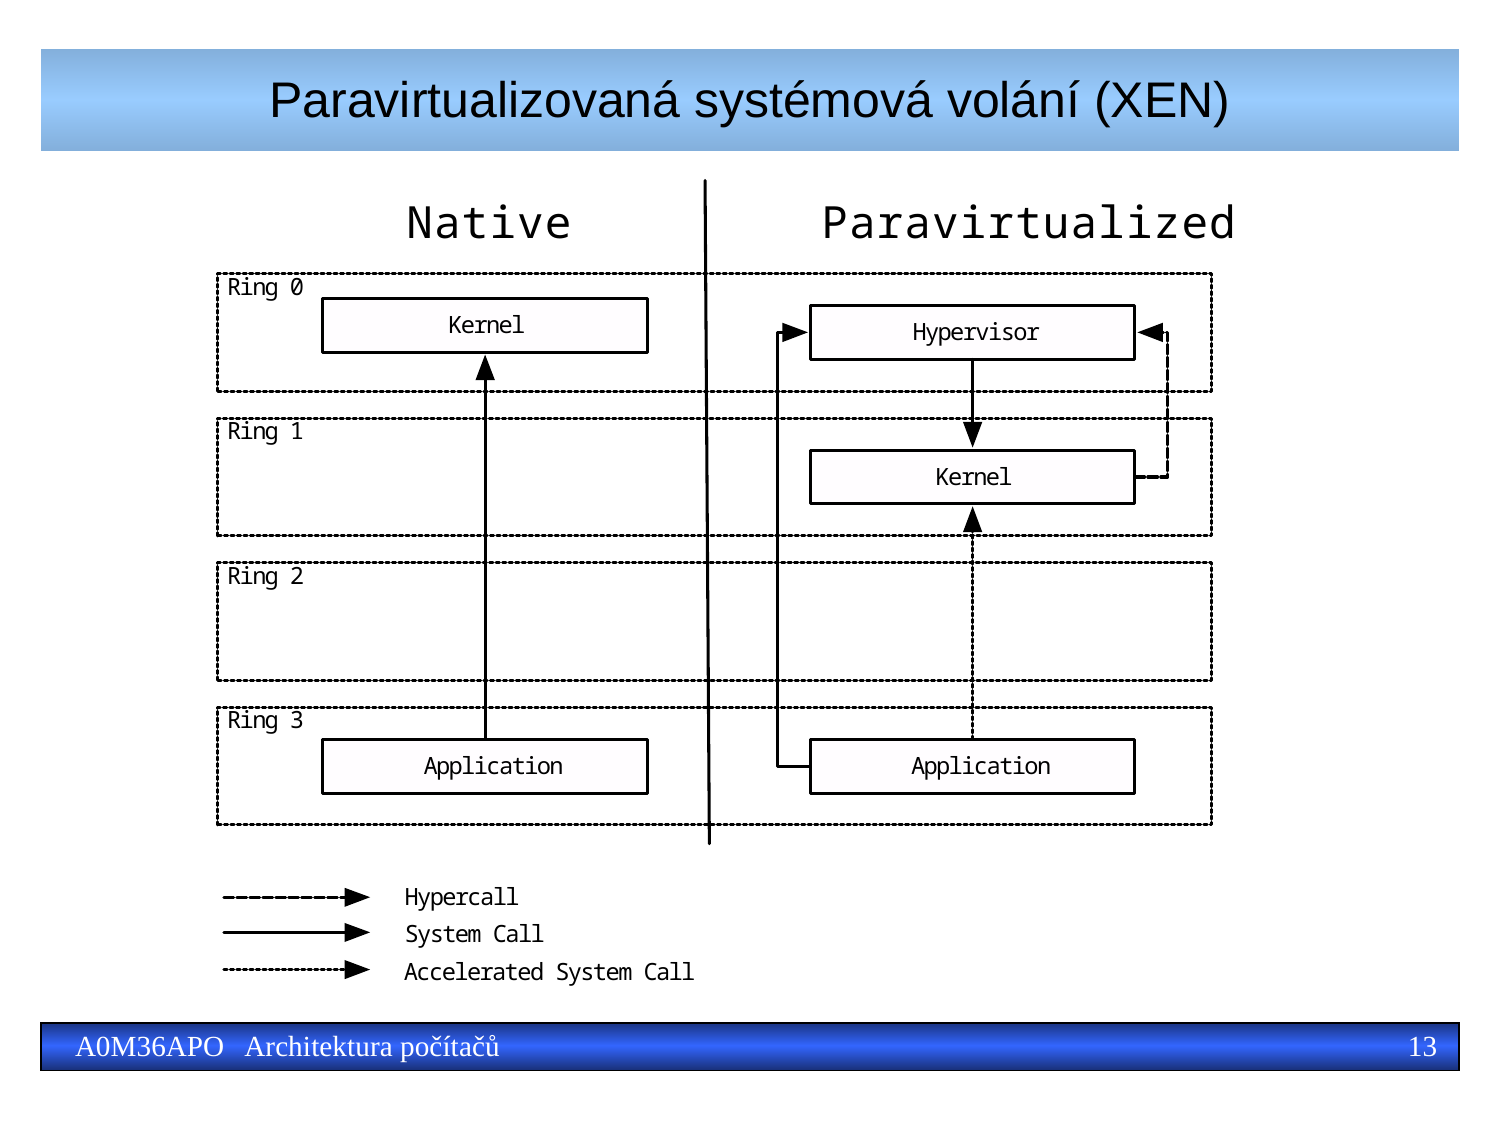

# Paravirtualizovaná systémová volání (XEN)
A0M36APO Architektura počítačů
13